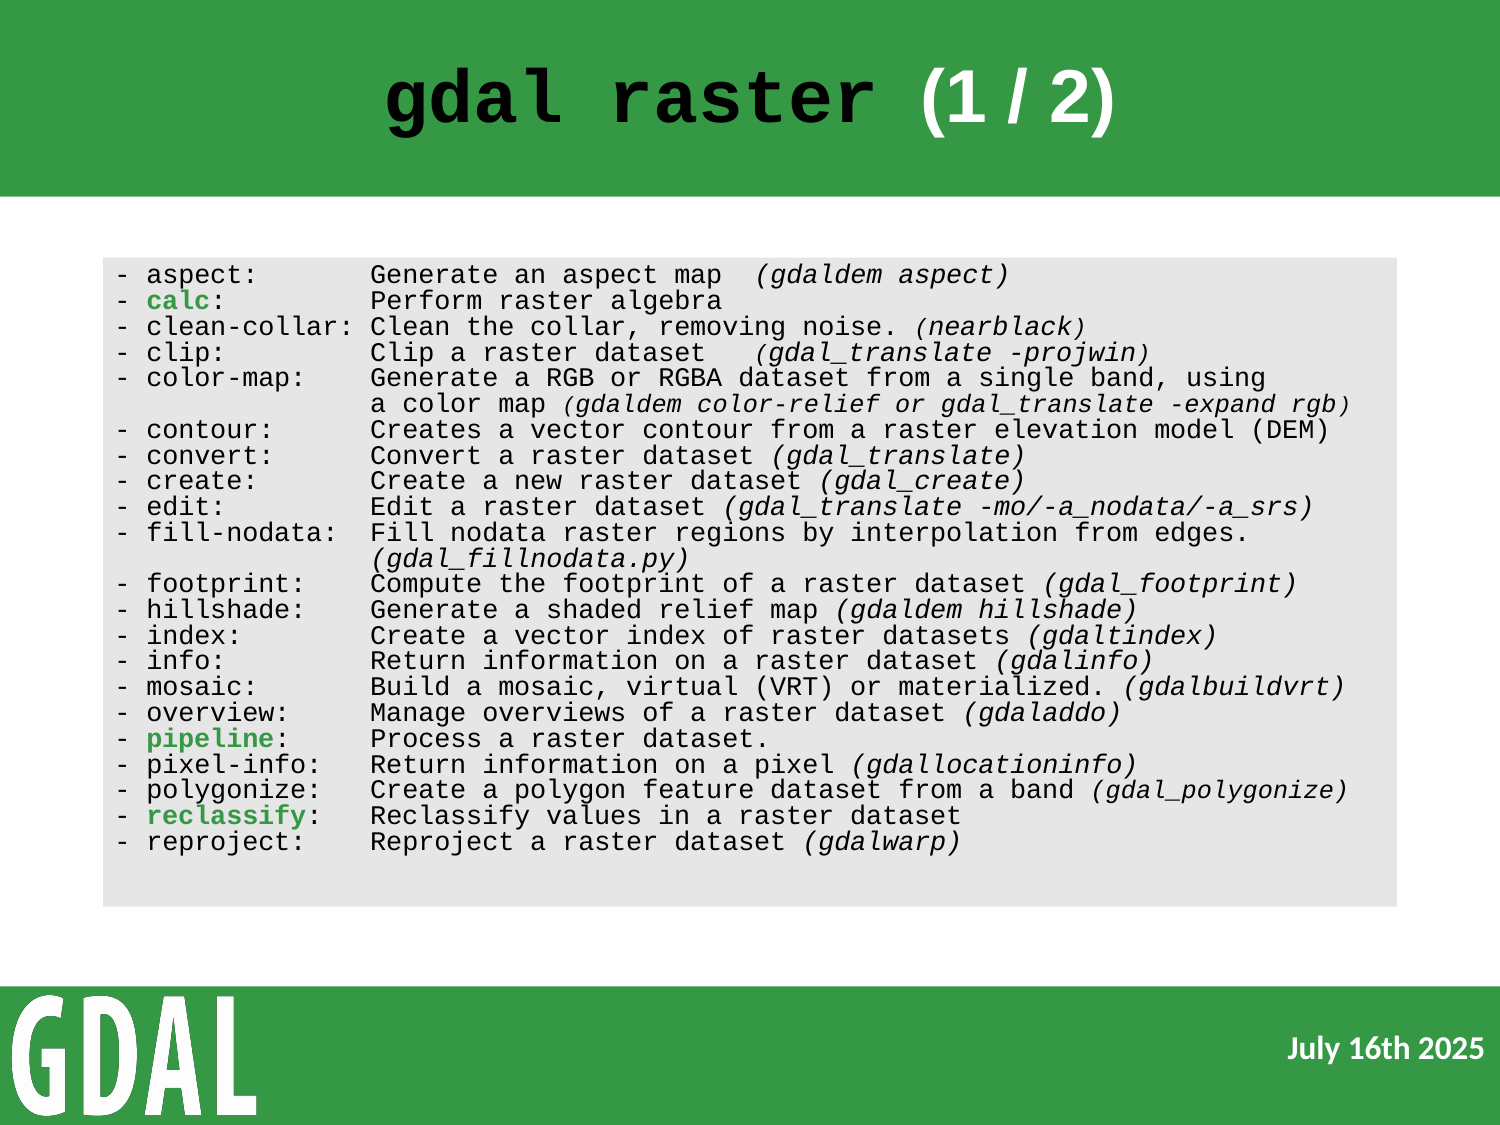

# gdal raster (1 / 2)
- aspect: Generate an aspect map (gdaldem aspect)
- calc: Perform raster algebra
- clean-collar: Clean the collar, removing noise. (nearblack)
- clip: Clip a raster dataset (gdal_translate -projwin)
- color-map: Generate a RGB or RGBA dataset from a single band, using
 a color map (gdaldem color-relief or gdal_translate -expand rgb)
- contour: Creates a vector contour from a raster elevation model (DEM)
- convert: Convert a raster dataset (gdal_translate)
- create: Create a new raster dataset (gdal_create)
- edit: Edit a raster dataset (gdal_translate -mo/-a_nodata/-a_srs)
- fill-nodata: Fill nodata raster regions by interpolation from edges.
 (gdal_fillnodata.py)
- footprint: Compute the footprint of a raster dataset (gdal_footprint)
- hillshade: Generate a shaded relief map (gdaldem hillshade)
- index: Create a vector index of raster datasets (gdaltindex)
- info: Return information on a raster dataset (gdalinfo)
- mosaic: Build a mosaic, virtual (VRT) or materialized. (gdalbuildvrt)
- overview: Manage overviews of a raster dataset (gdaladdo)
- pipeline: Process a raster dataset.
- pixel-info: Return information on a pixel (gdallocationinfo)
- polygonize: Create a polygon feature dataset from a band (gdal_polygonize)
- reclassify: Reclassify values in a raster dataset
- reproject: Reproject a raster dataset (gdalwarp)